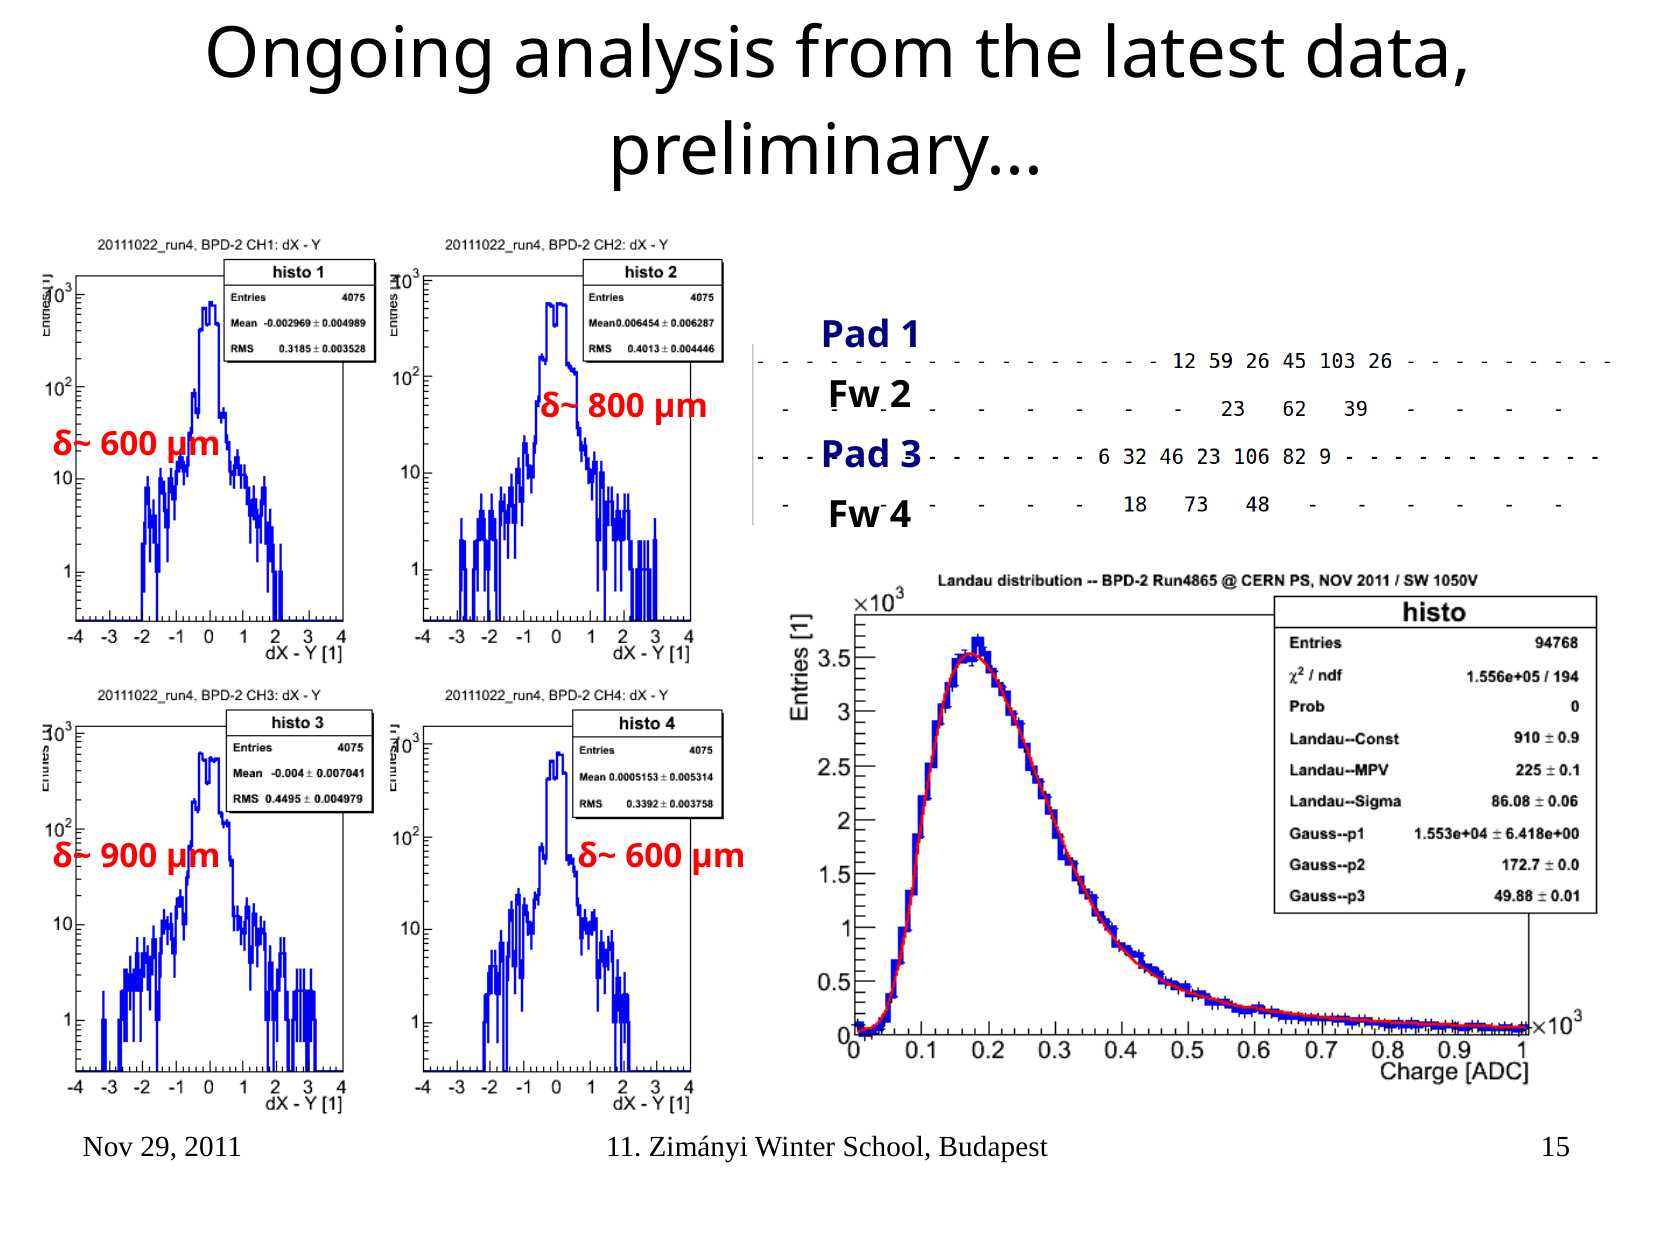

# Ongoing analysis from the latest data, preliminary...
Pad 1
Fw 2
δ~ 800 μm
δ~ 600 μm
Pad 3
Fw 4
δ~ 900 μm
δ~ 600 μm
Nov 29, 2011
11. Zimányi Winter School, Budapest
15